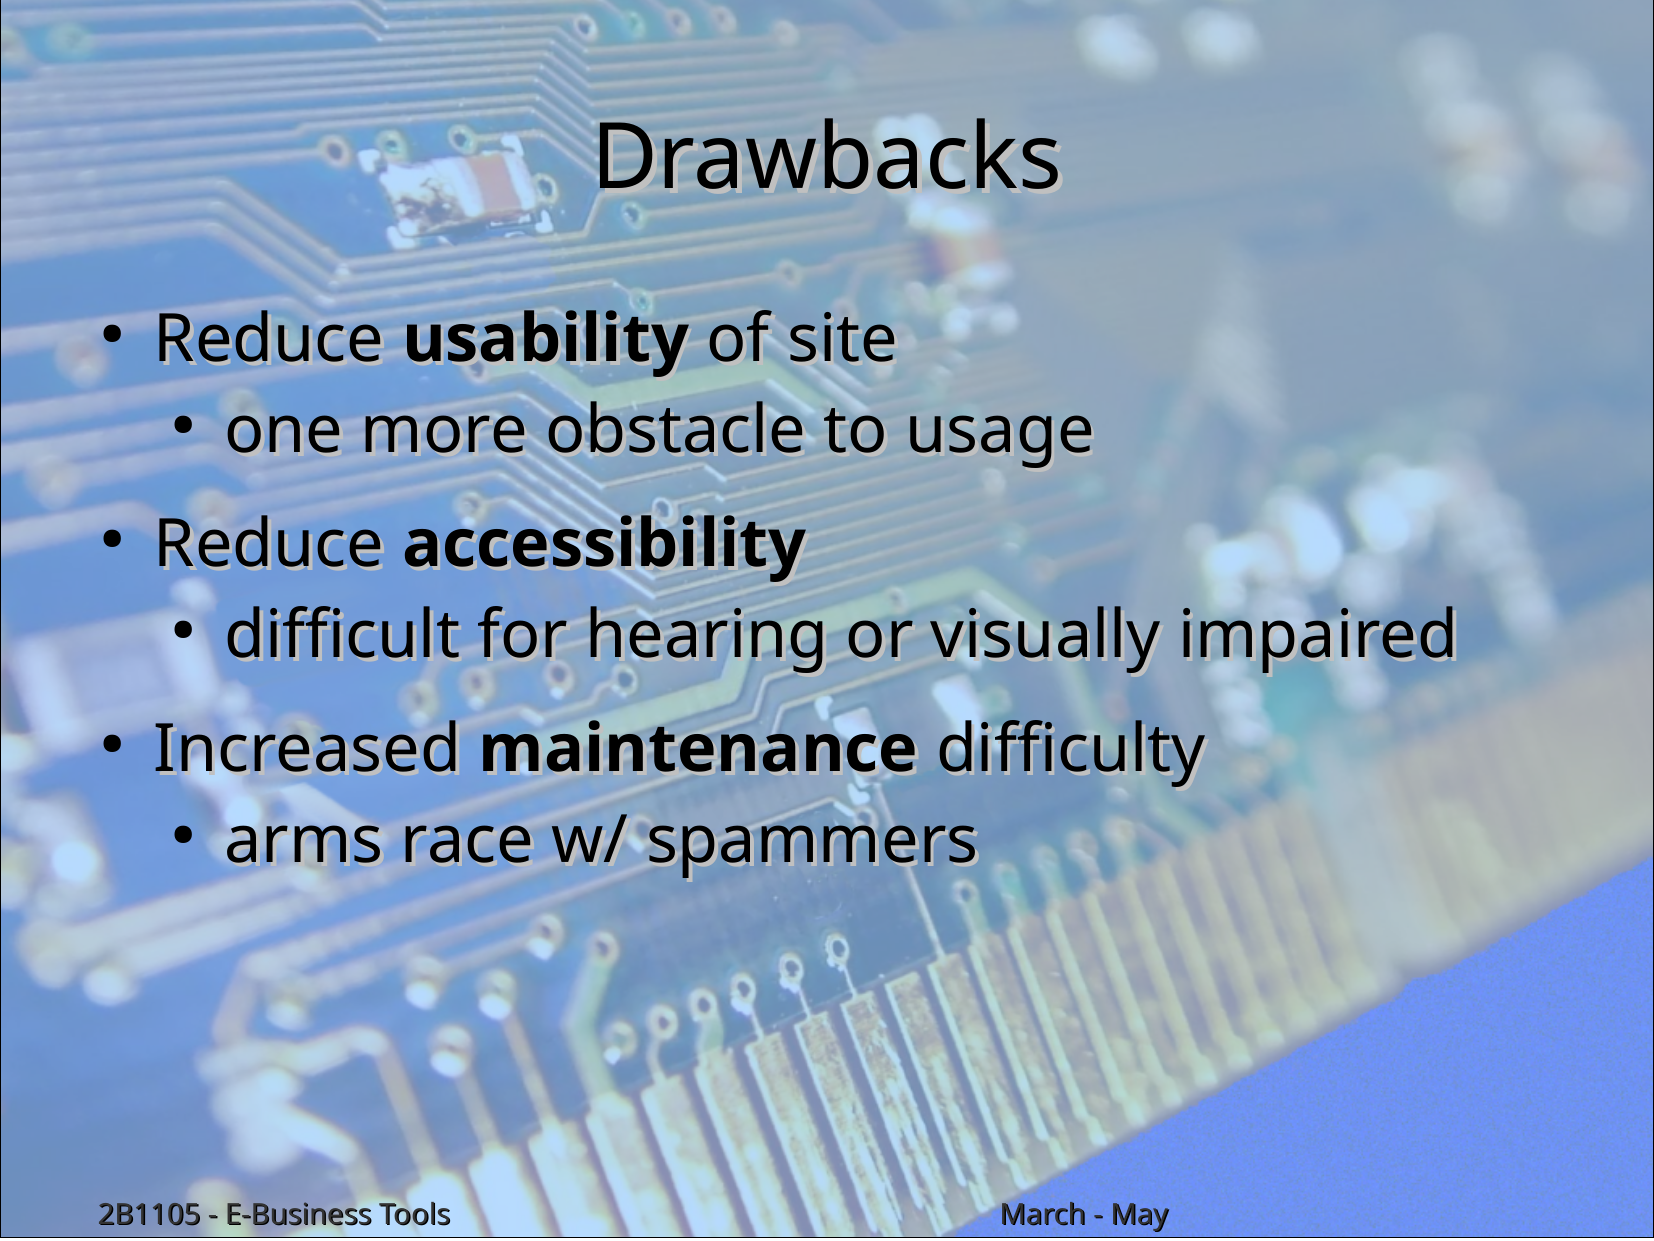

# Drawbacks
Reduce usability of site
one more obstacle to usage
Reduce accessibility
difficult for hearing or visually impaired
Increased maintenance difficulty
arms race w/ spammers